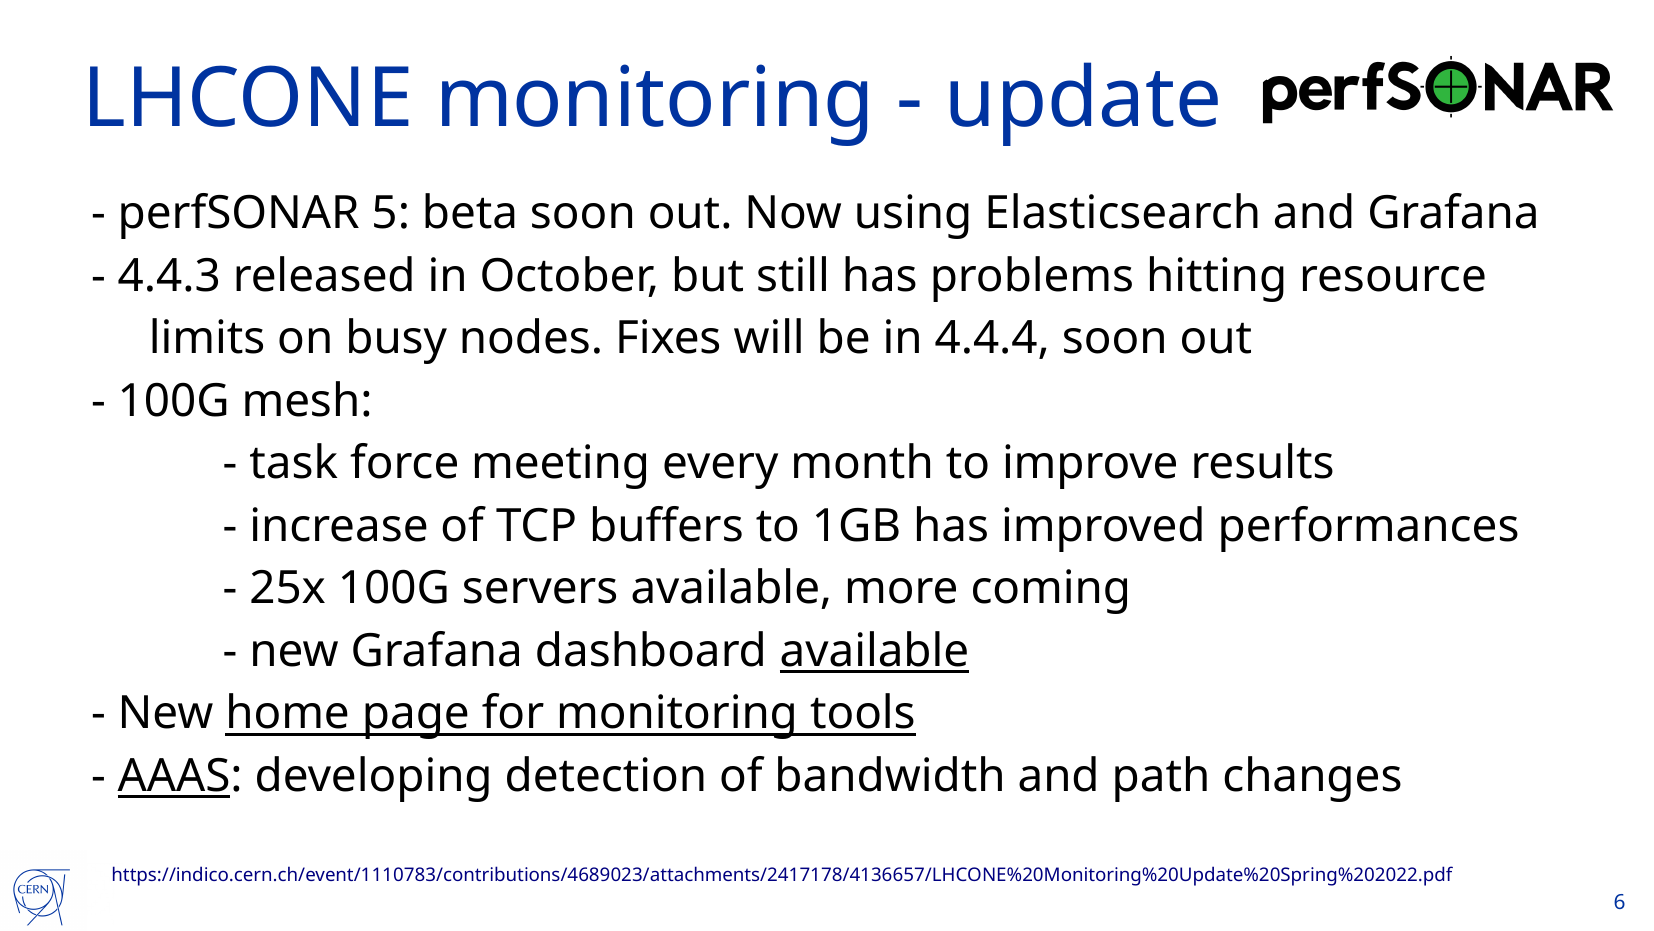

# LHCONE monitoring - update
- perfSONAR 5: beta soon out. Now using Elasticsearch and Grafana
- 4.4.3 released in October, but still has problems hitting resource limits on busy nodes. Fixes will be in 4.4.4, soon out
- 100G mesh:
	- task force meeting every month to improve results
	- increase of TCP buffers to 1GB has improved performances
	- 25x 100G servers available, more coming
	- new Grafana dashboard available
- New home page for monitoring tools
- AAAS: developing detection of bandwidth and path changes
https://indico.cern.ch/event/1110783/contributions/4689023/attachments/2417178/4136657/LHCONE%20Monitoring%20Update%20Spring%202022.pdf
6